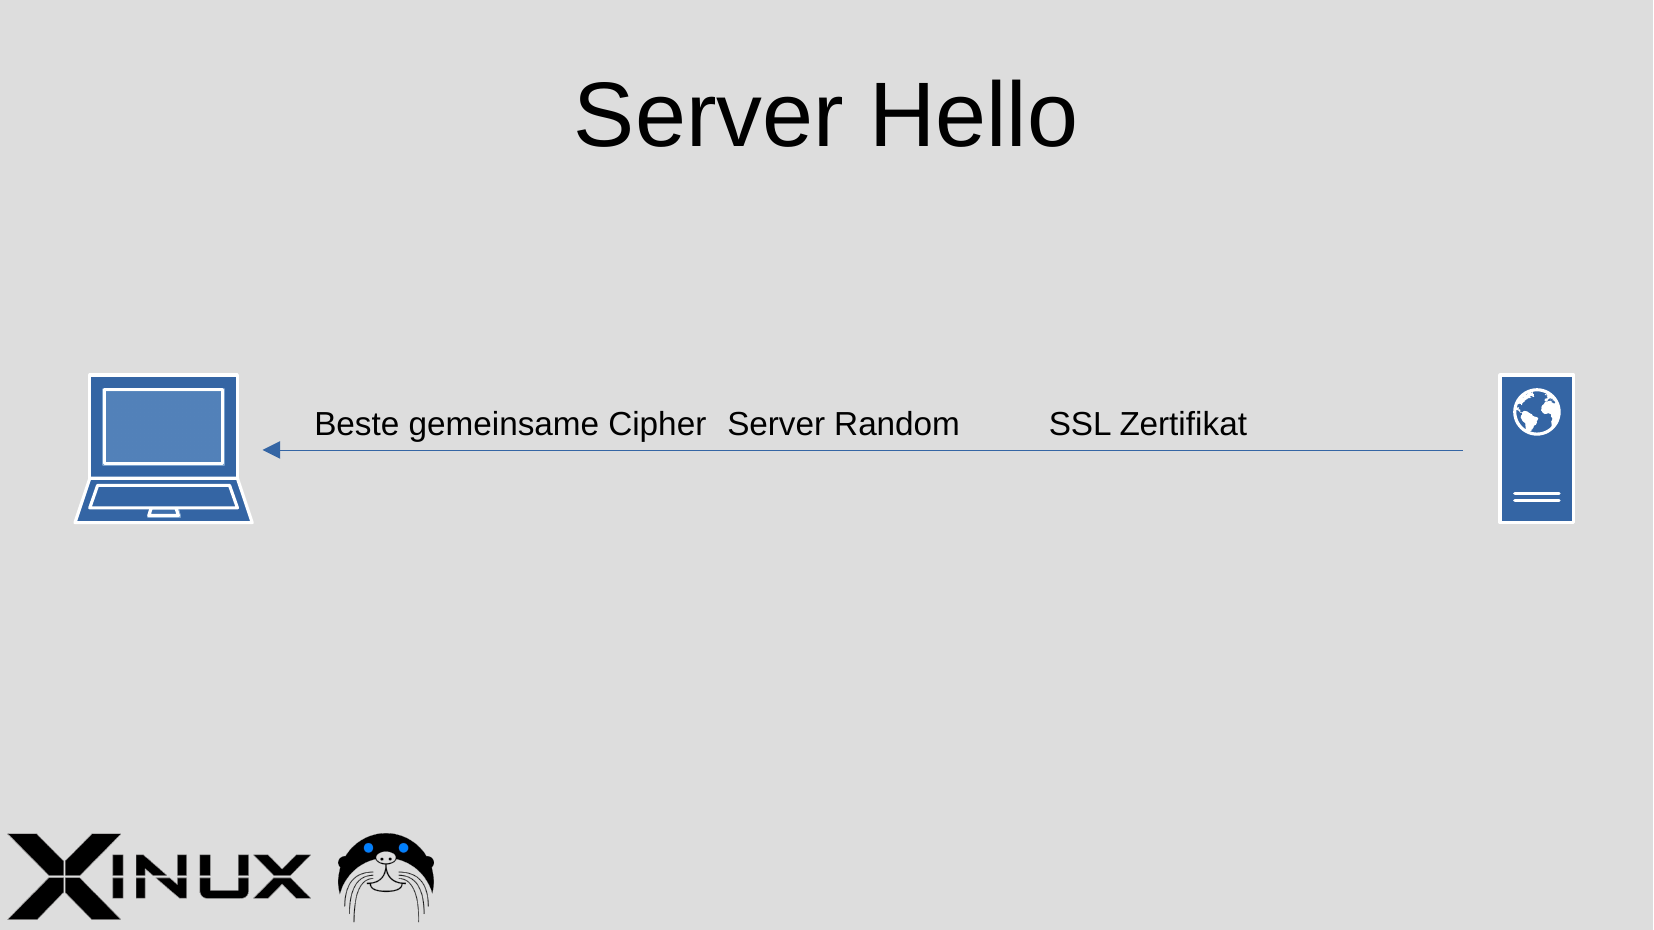

# Server Hello
Beste gemeinsame Cipher
Server Random
SSL Zertifikat